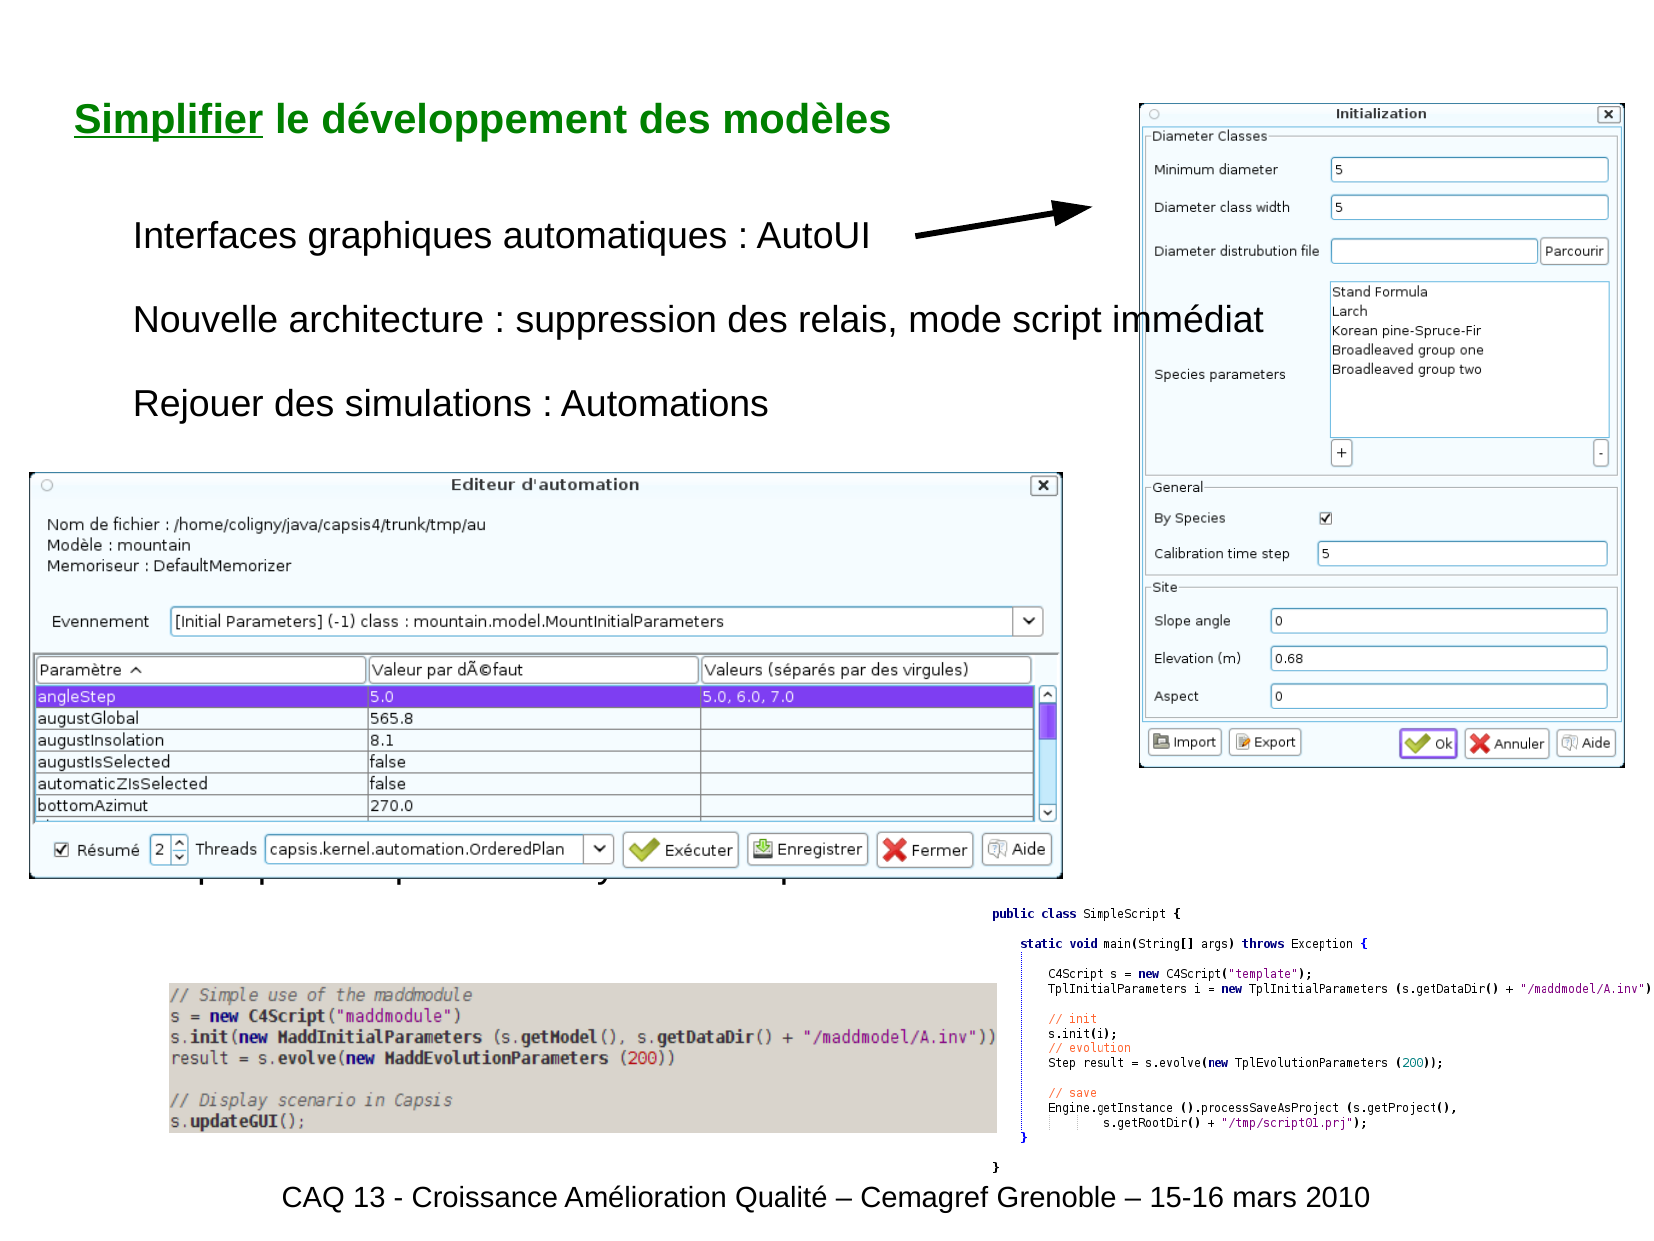

Simplifier le développement des modèles
Interfaces graphiques automatiques : AutoUI
Nouvelle architecture : suppression des relais, mode script immédiat
Rejouer des simulations : Automations
Scripts plus simples : Groovy et C4Script